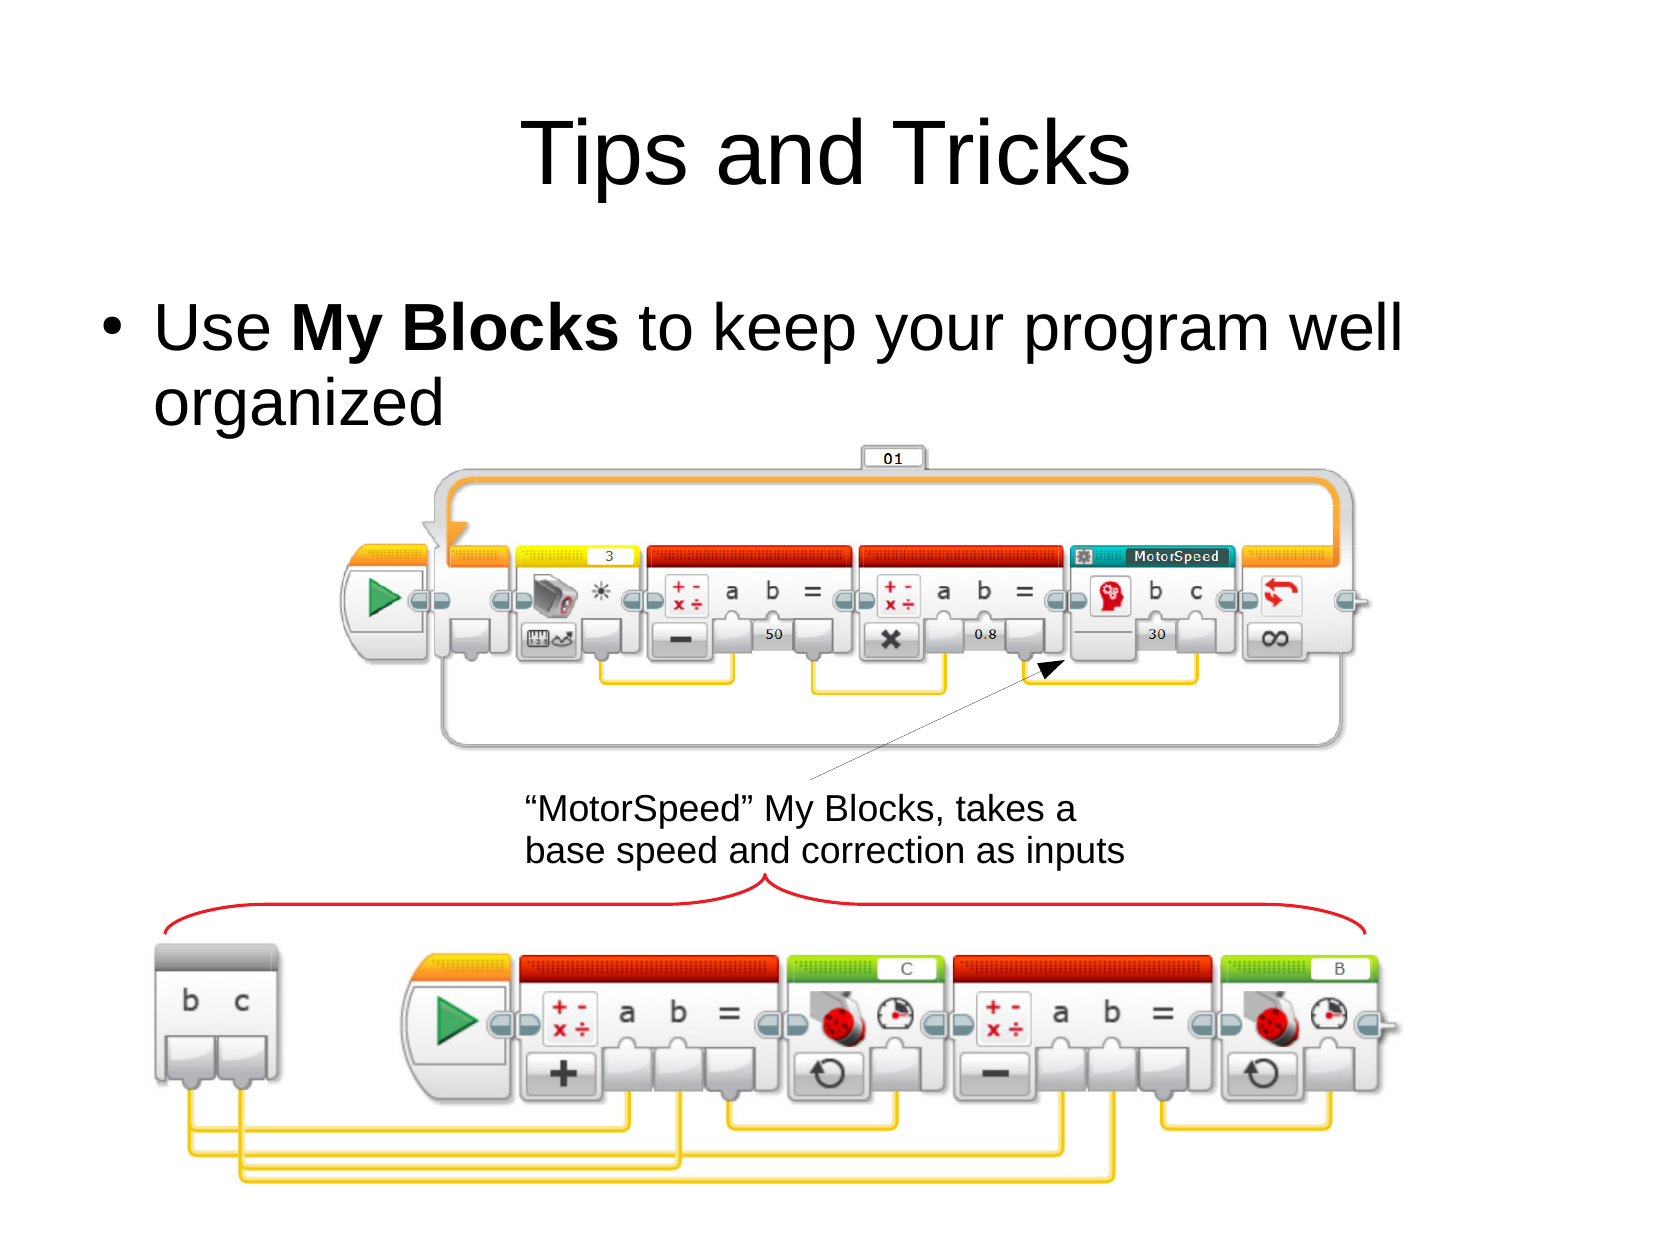

# Tips and Tricks
Use My Blocks to keep your program well organized
“MotorSpeed” My Blocks, takes a base speed and correction as inputs